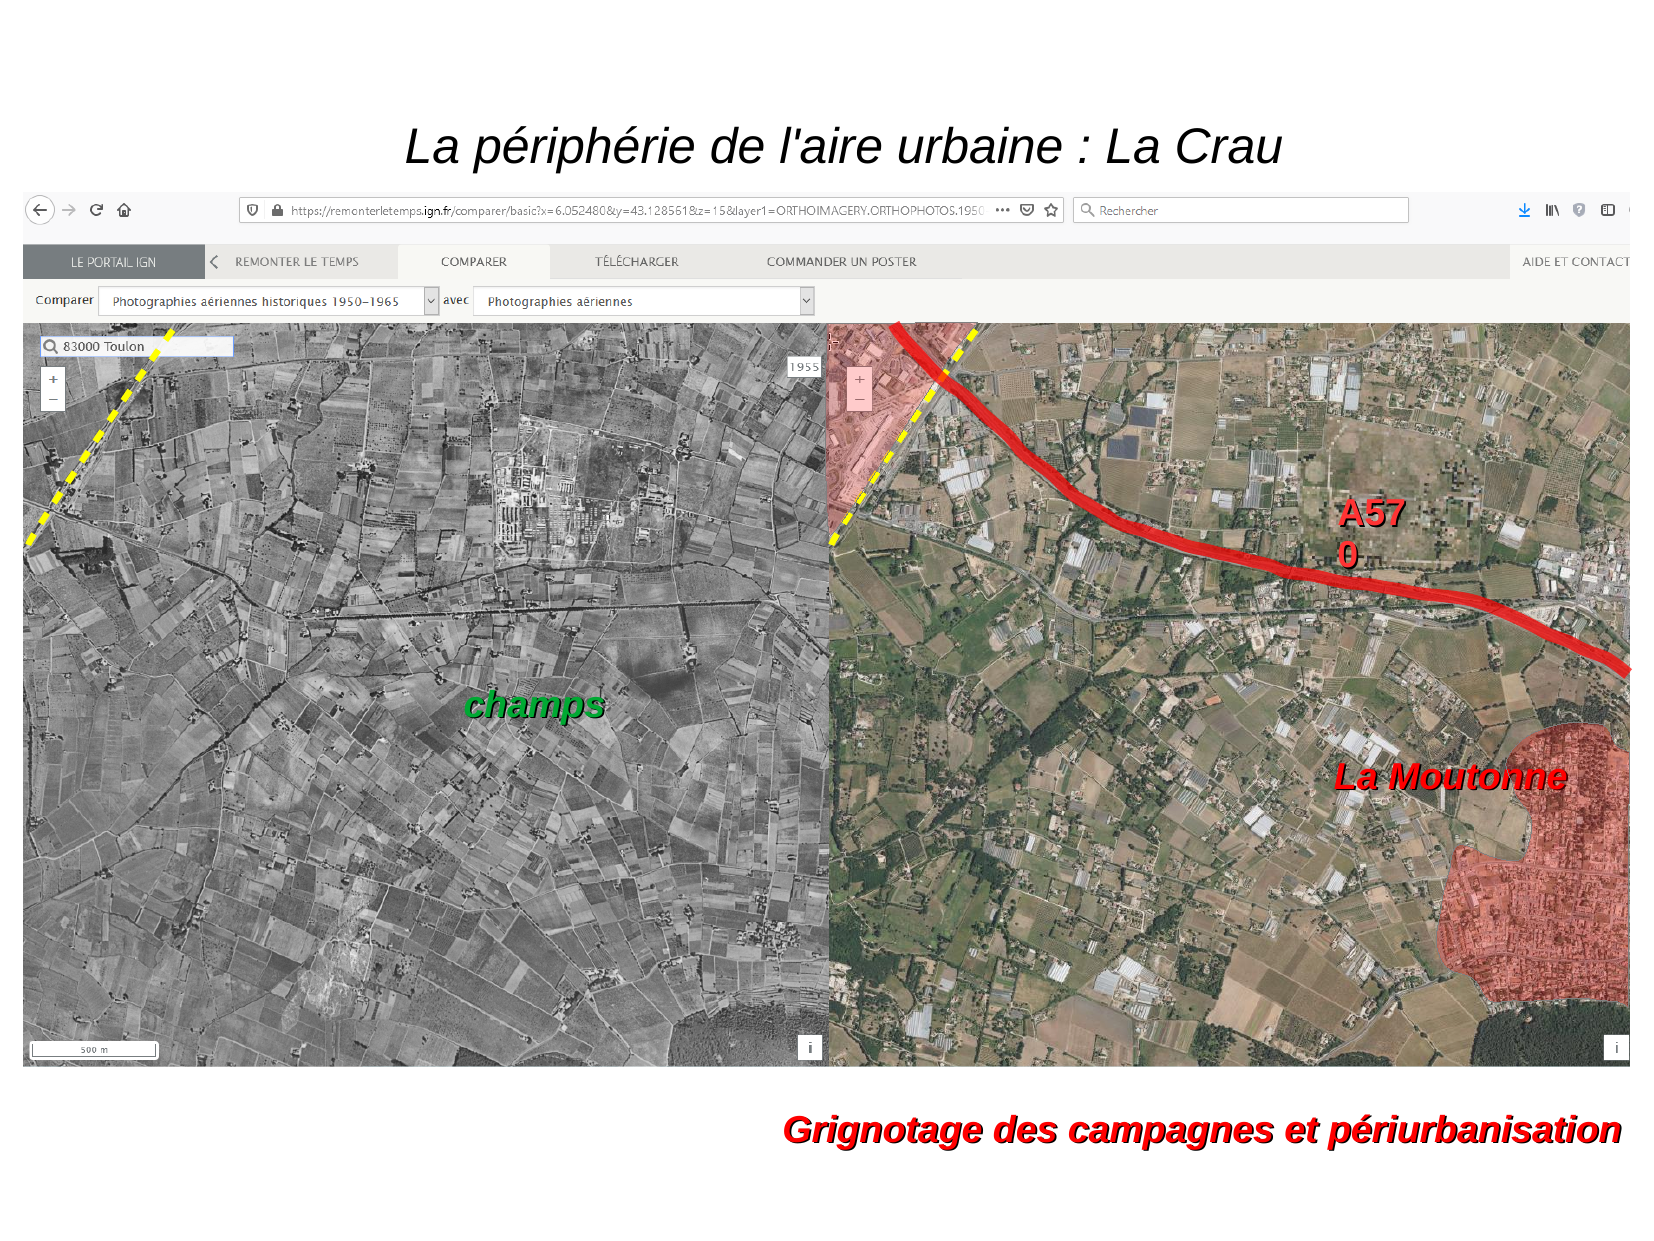

La périphérie de l'aire urbaine : La Crau
A570
champs
La Moutonne
Grignotage des campagnes et périurbanisation